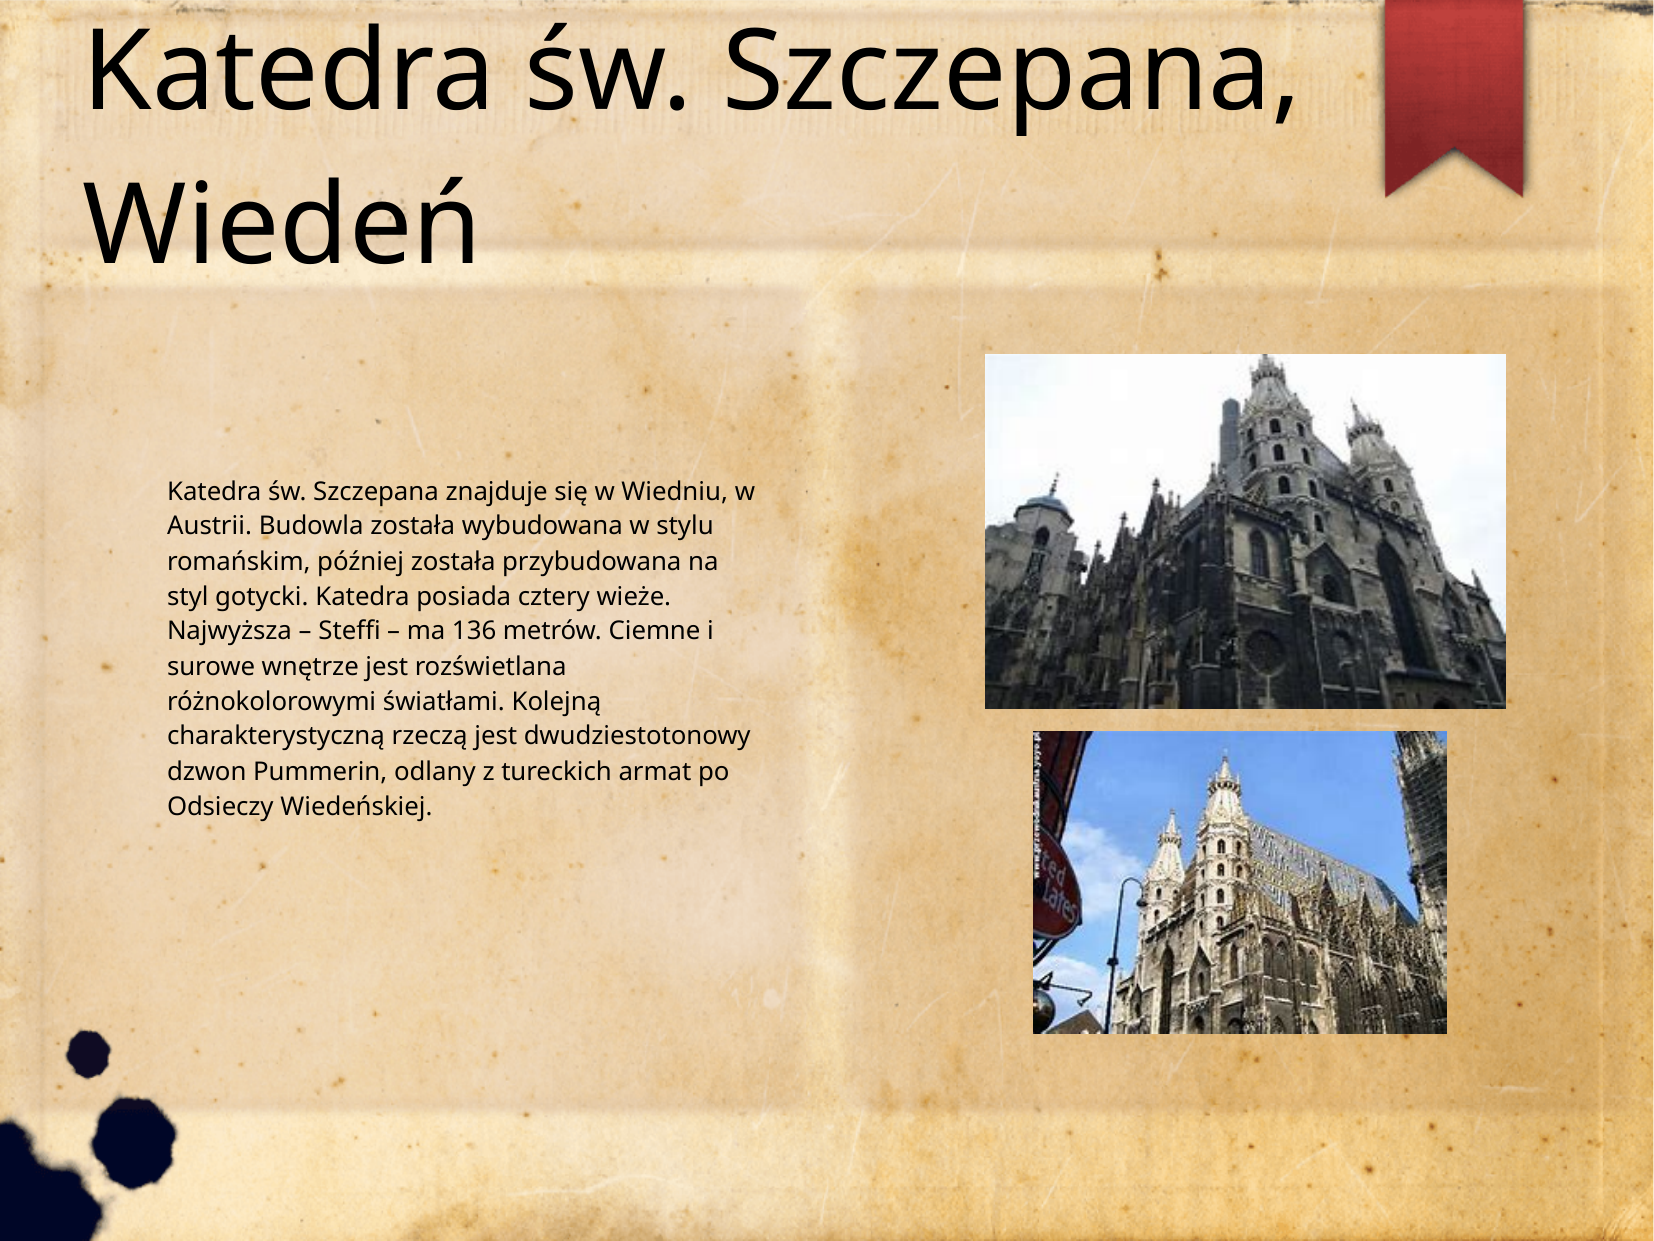

# Katedra św. Szczepana, Wiedeń
Katedra św. Szczepana znajduje się w Wiedniu, w Austrii. Budowla została wybudowana w stylu romańskim, później została przybudowana na styl gotycki. Katedra posiada cztery wieże. Najwyższa – Steffi – ma 136 metrów. Ciemne i surowe wnętrze jest rozświetlana różnokolorowymi światłami. Kolejną charakterystyczną rzeczą jest dwudziestotonowy dzwon Pummerin, odlany z tureckich armat po Odsieczy Wiedeńskiej.